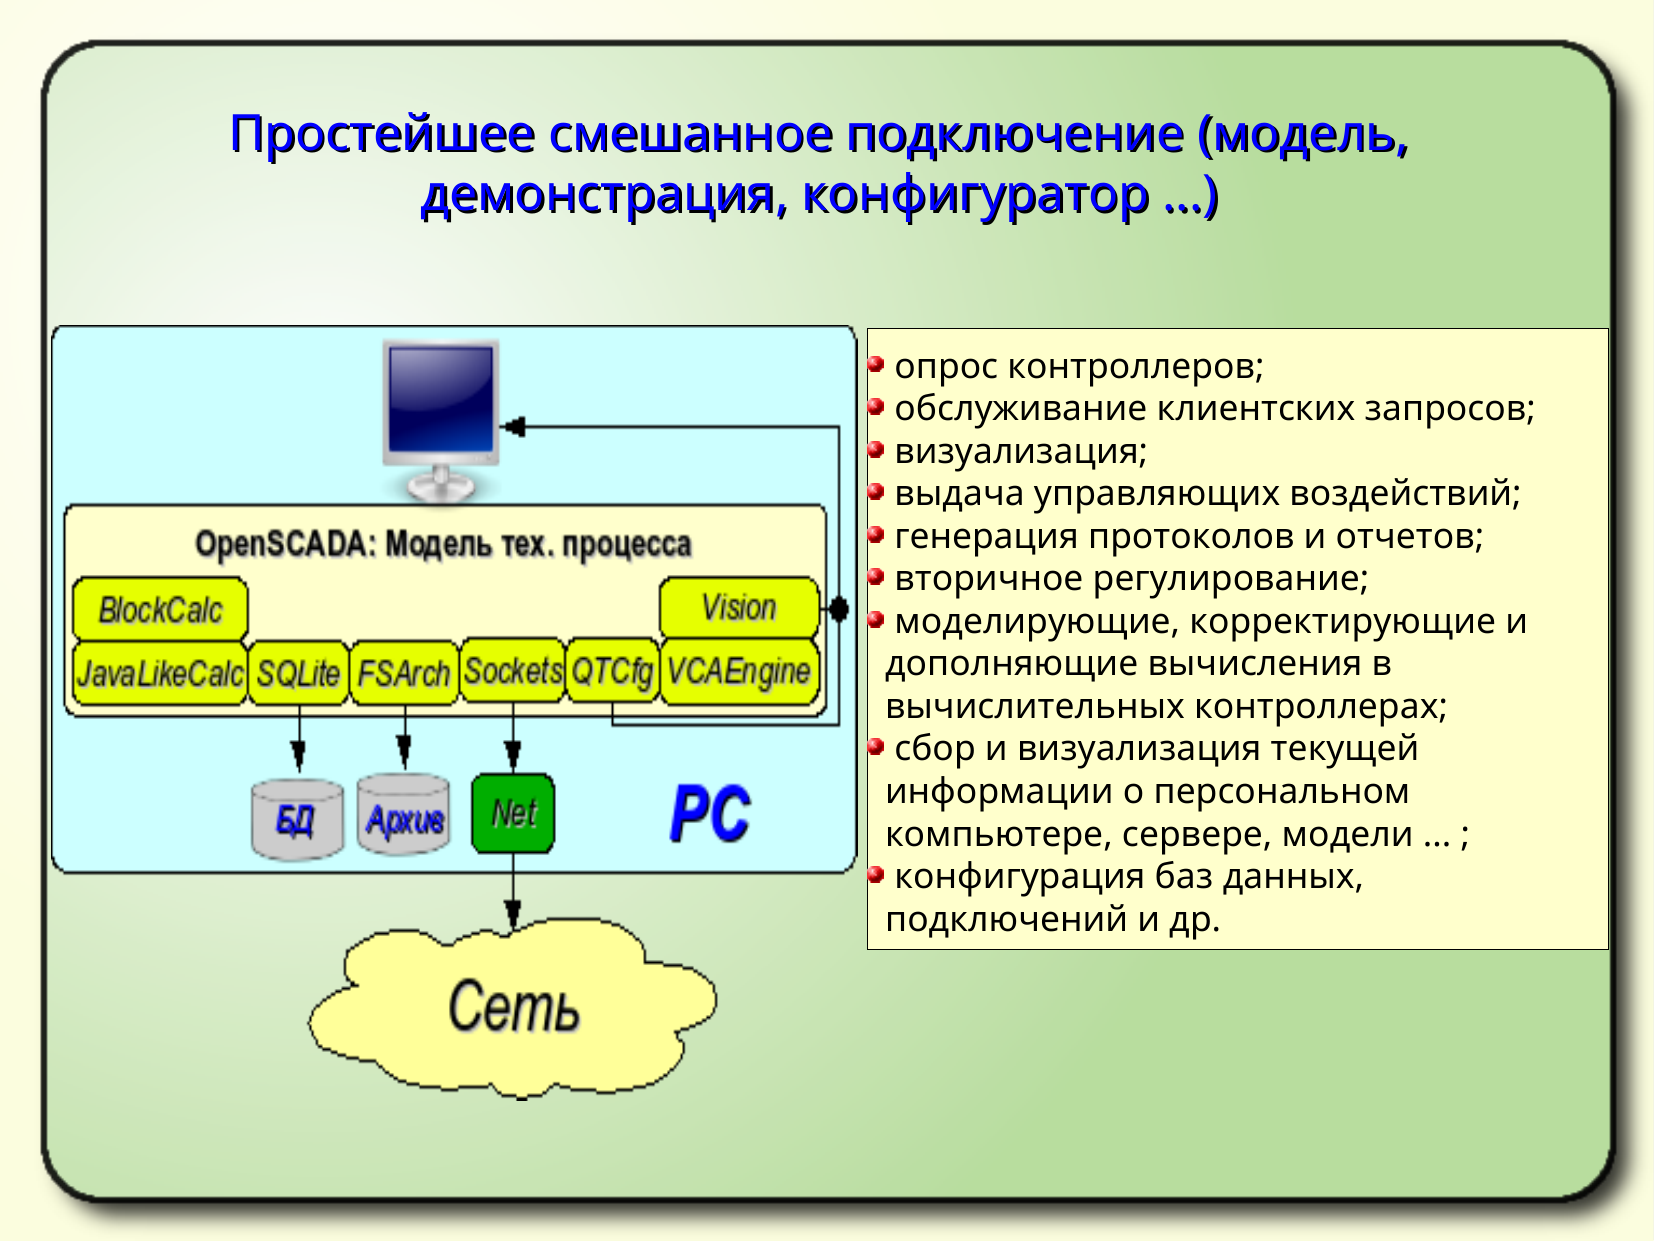

# Простейшее смешанное подключение (модель, демонстрация, конфигуратор ...)
 опрос контроллеров;
 обслуживание клиентских запросов;
 визуализация;
 выдача управляющих воздействий;
 генерация протоколов и отчетов;
 вторичное регулирование;
 моделирующие, корректирующие и дополняющие вычисления в вычислительных контроллерах;
 сбор и визуализация текущей информации о персональном компьютере, сервере, модели ... ;
 конфигурация баз данных, подключений и др.